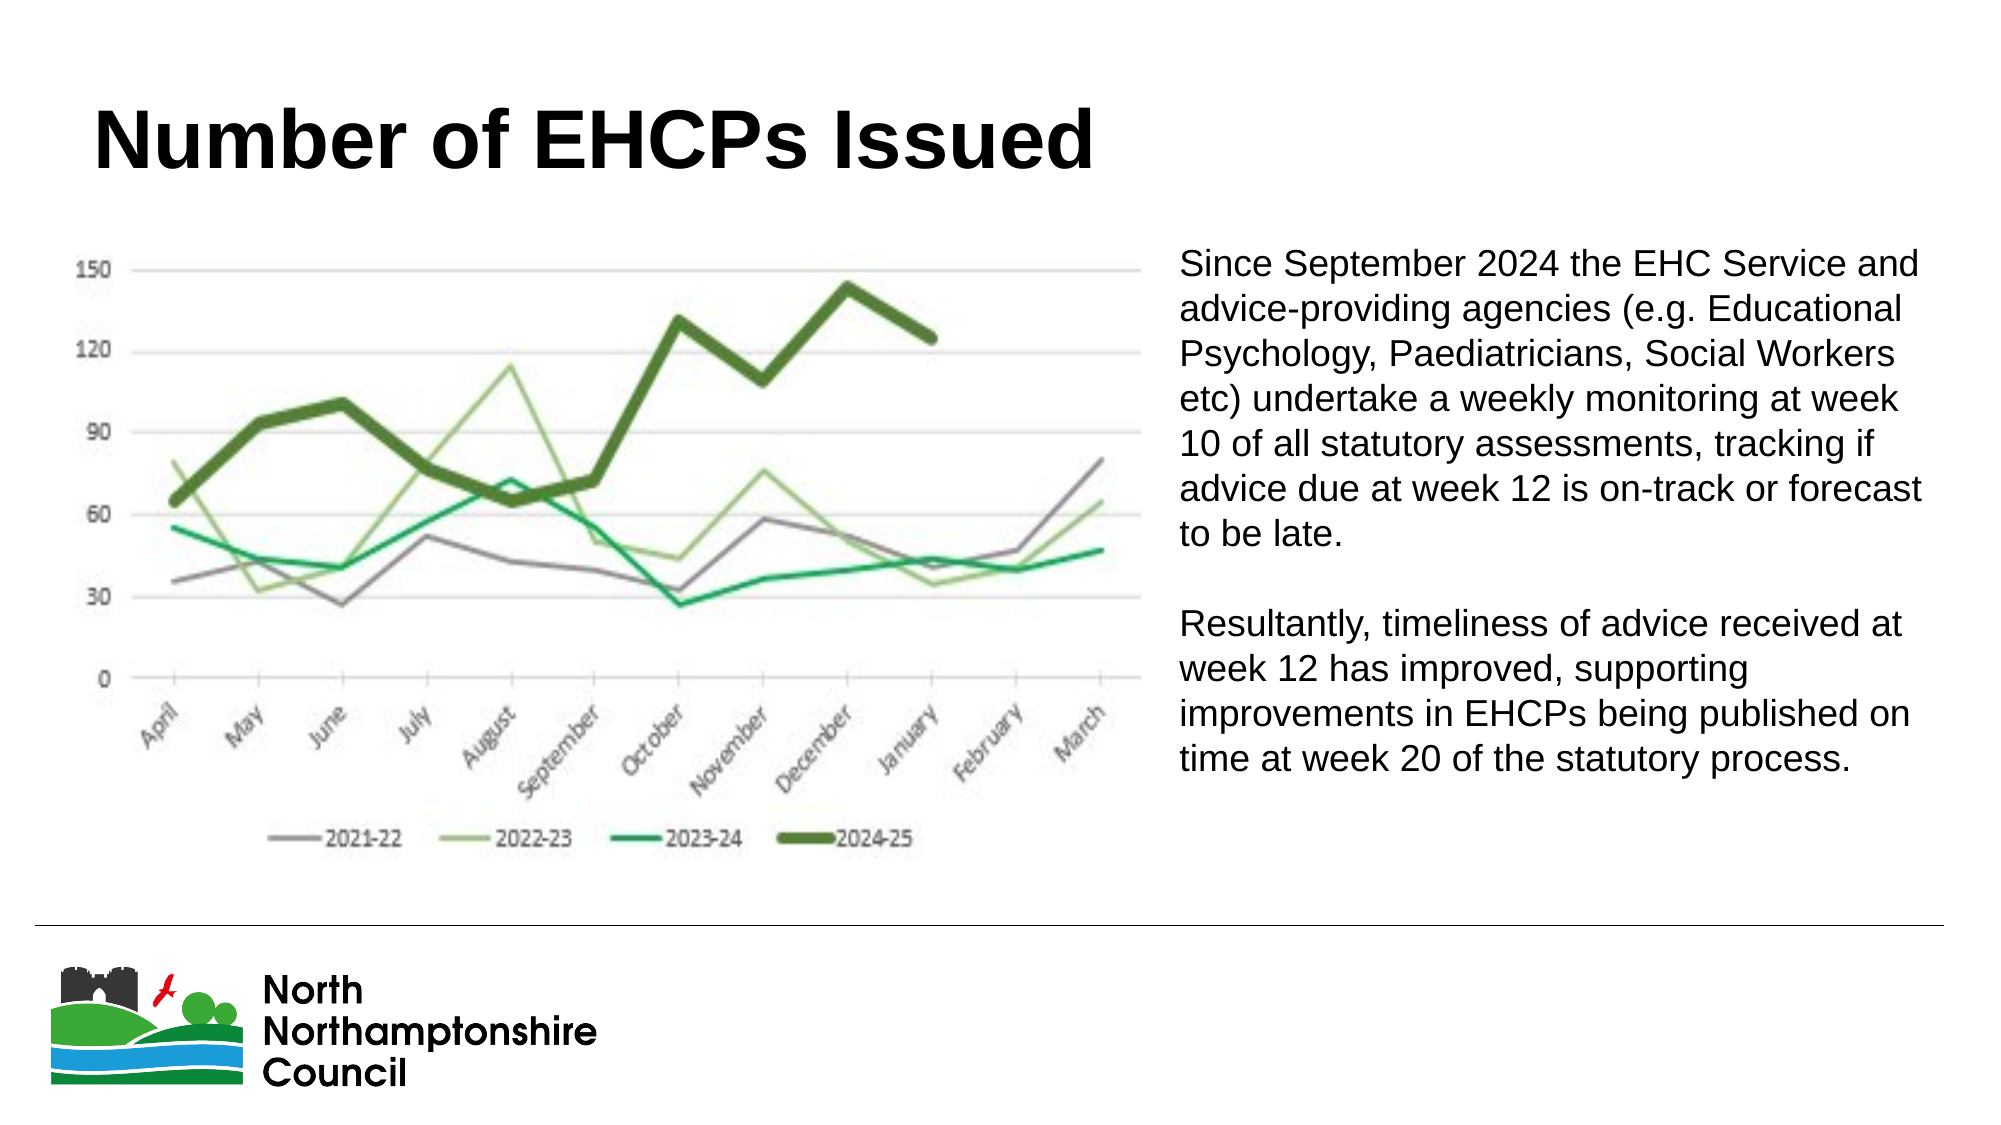

Number of EHCPs Issued
Since September 2024 the EHC Service and advice-providing agencies (e.g. Educational Psychology, Paediatricians, Social Workers etc) undertake a weekly monitoring at week 10 of all statutory assessments, tracking if advice due at week 12 is on-track or forecast to be late.
Resultantly, timeliness of advice received at week 12 has improved, supporting improvements in EHCPs being published on time at week 20 of the statutory process.